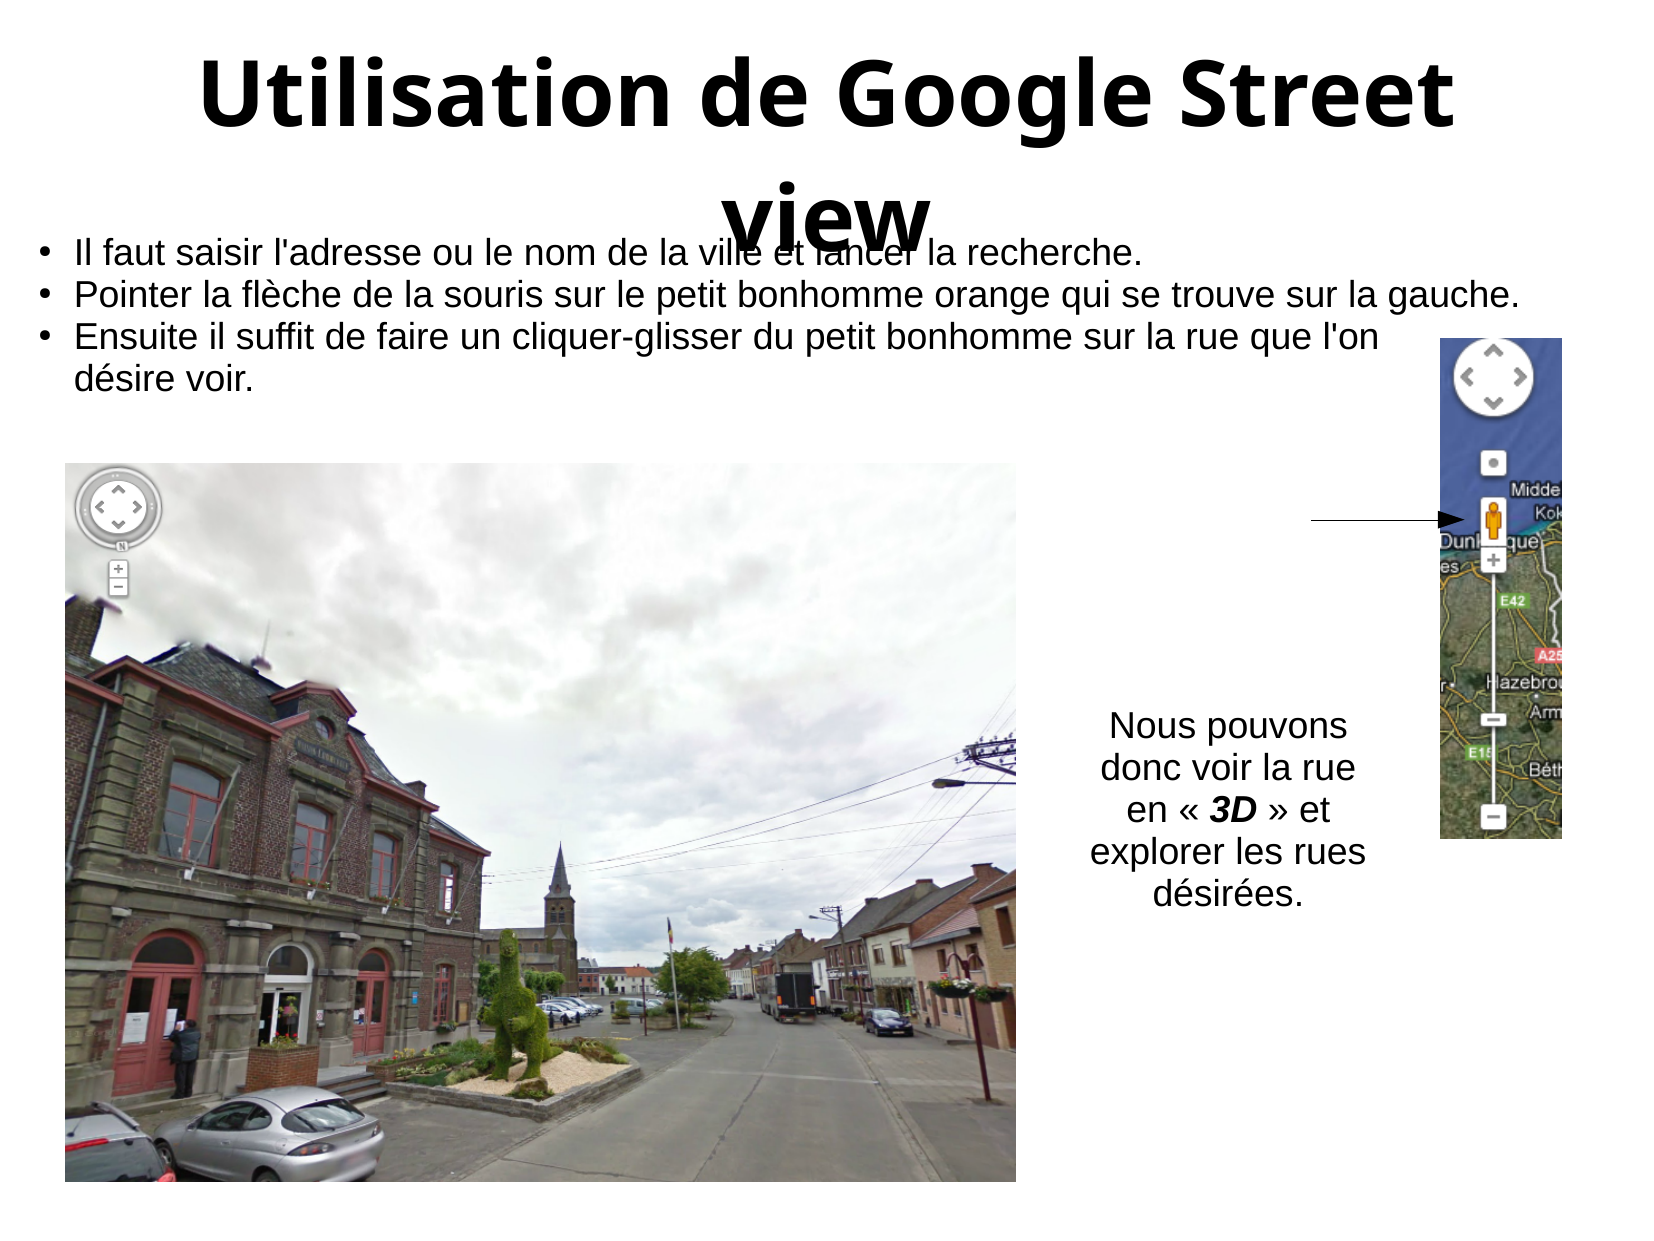

# Utilisation de Google Street view
Il faut saisir l'adresse ou le nom de la ville et lancer la recherche.
Pointer la flèche de la souris sur le petit bonhomme orange qui se trouve sur la gauche.
Ensuite il suffit de faire un cliquer-glisser du petit bonhomme sur la rue que l'on
désire voir.
Nous pouvons donc voir la rue en « 3D » et explorer les rues désirées.